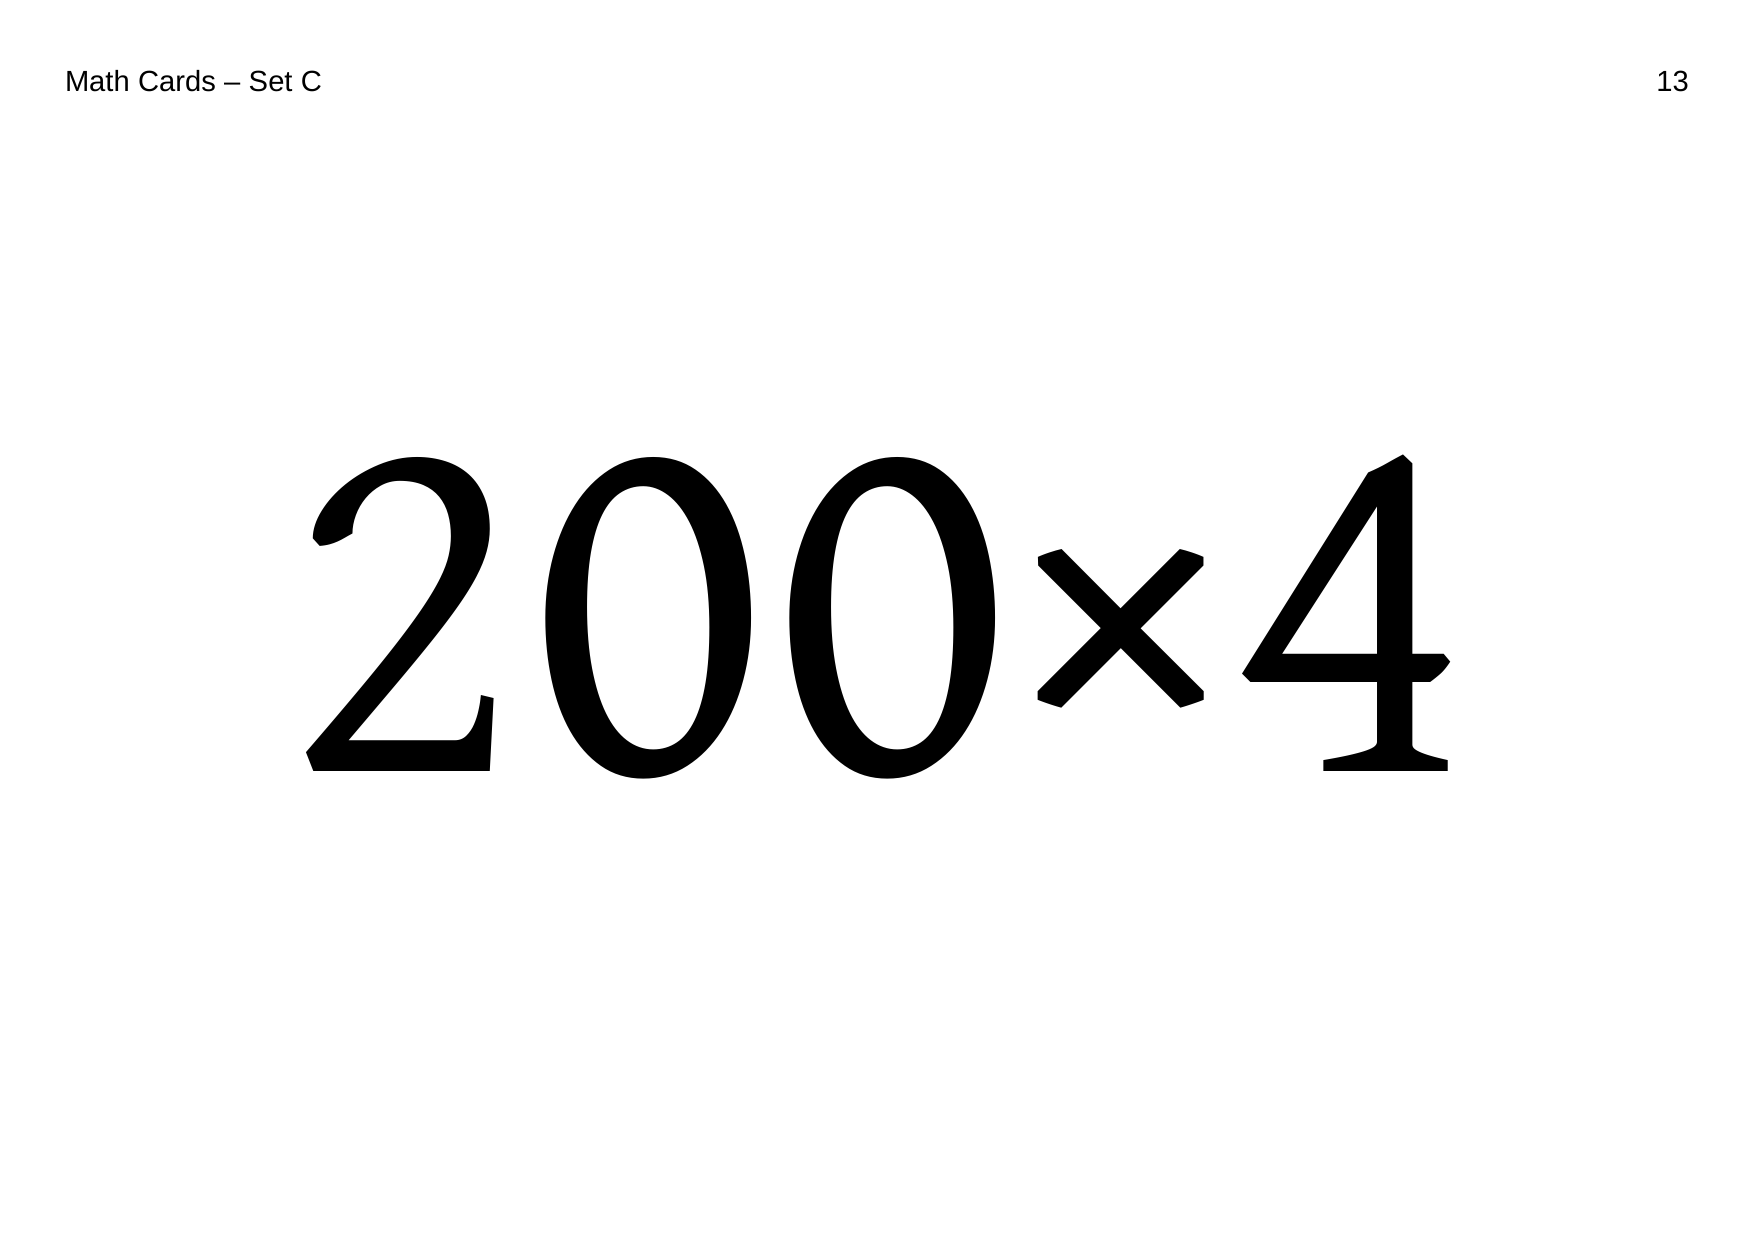

Math Cards – Set C
13
200×4